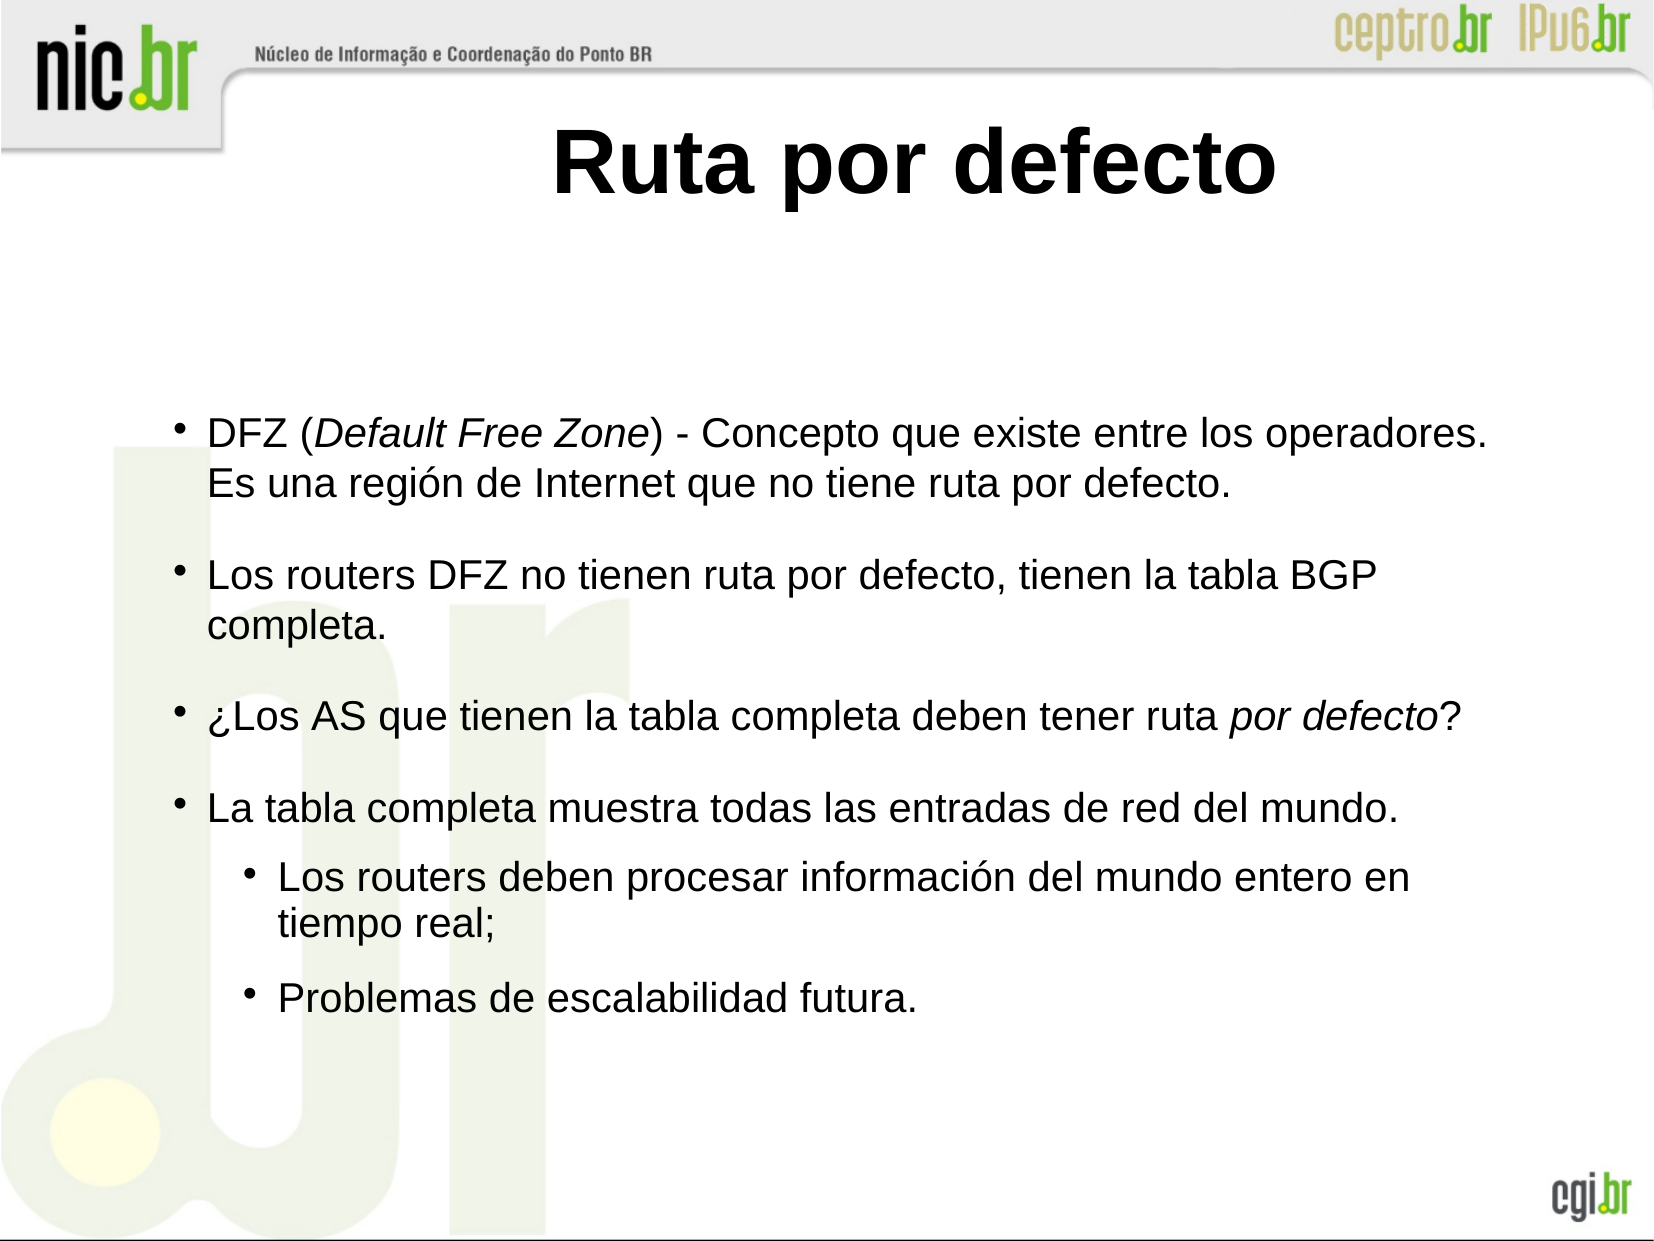

Ruta por defecto
DFZ (Default Free Zone) - Concepto que existe entre los operadores. Es una región de Internet que no tiene ruta por defecto.
Los routers DFZ no tienen ruta por defecto, tienen la tabla BGP completa.
¿Los AS que tienen la tabla completa deben tener ruta por defecto?
La tabla completa muestra todas las entradas de red del mundo.
Los routers deben procesar información del mundo entero en tiempo real;
Problemas de escalabilidad futura.